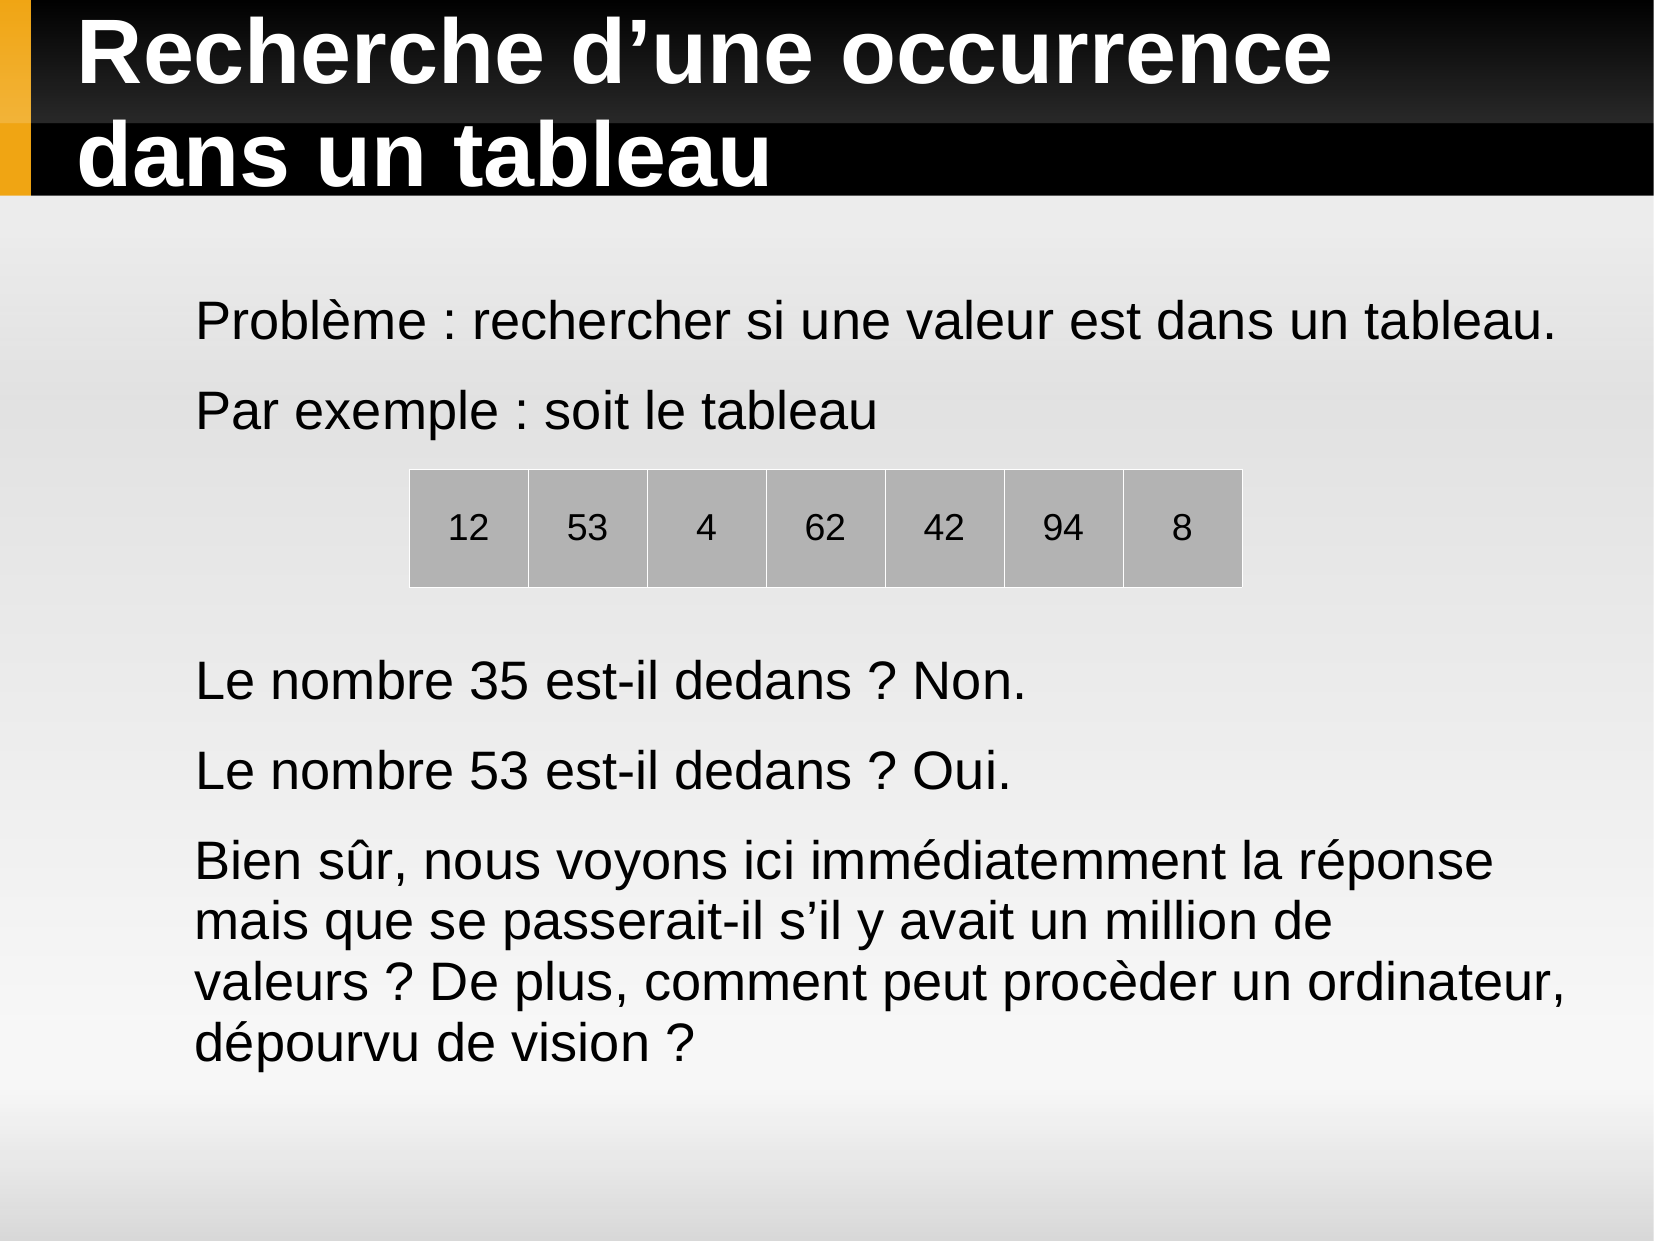

# Recherche d’une occurrence dans un tableau
Problème : rechercher si une valeur est dans un tableau.
Par exemple : soit le tableau
Le nombre 35 est-il dedans ? Non.
Le nombre 53 est-il dedans ? Oui.
Bien sûr, nous voyons ici immédiatemment la réponse mais que se passerait-il s’il y avait un million de valeurs ? De plus, comment peut procèder un ordinateur, dépourvu de vision ?
| 12 | 53 | 4 | 62 | 42 | 94 | 8 |
| --- | --- | --- | --- | --- | --- | --- |